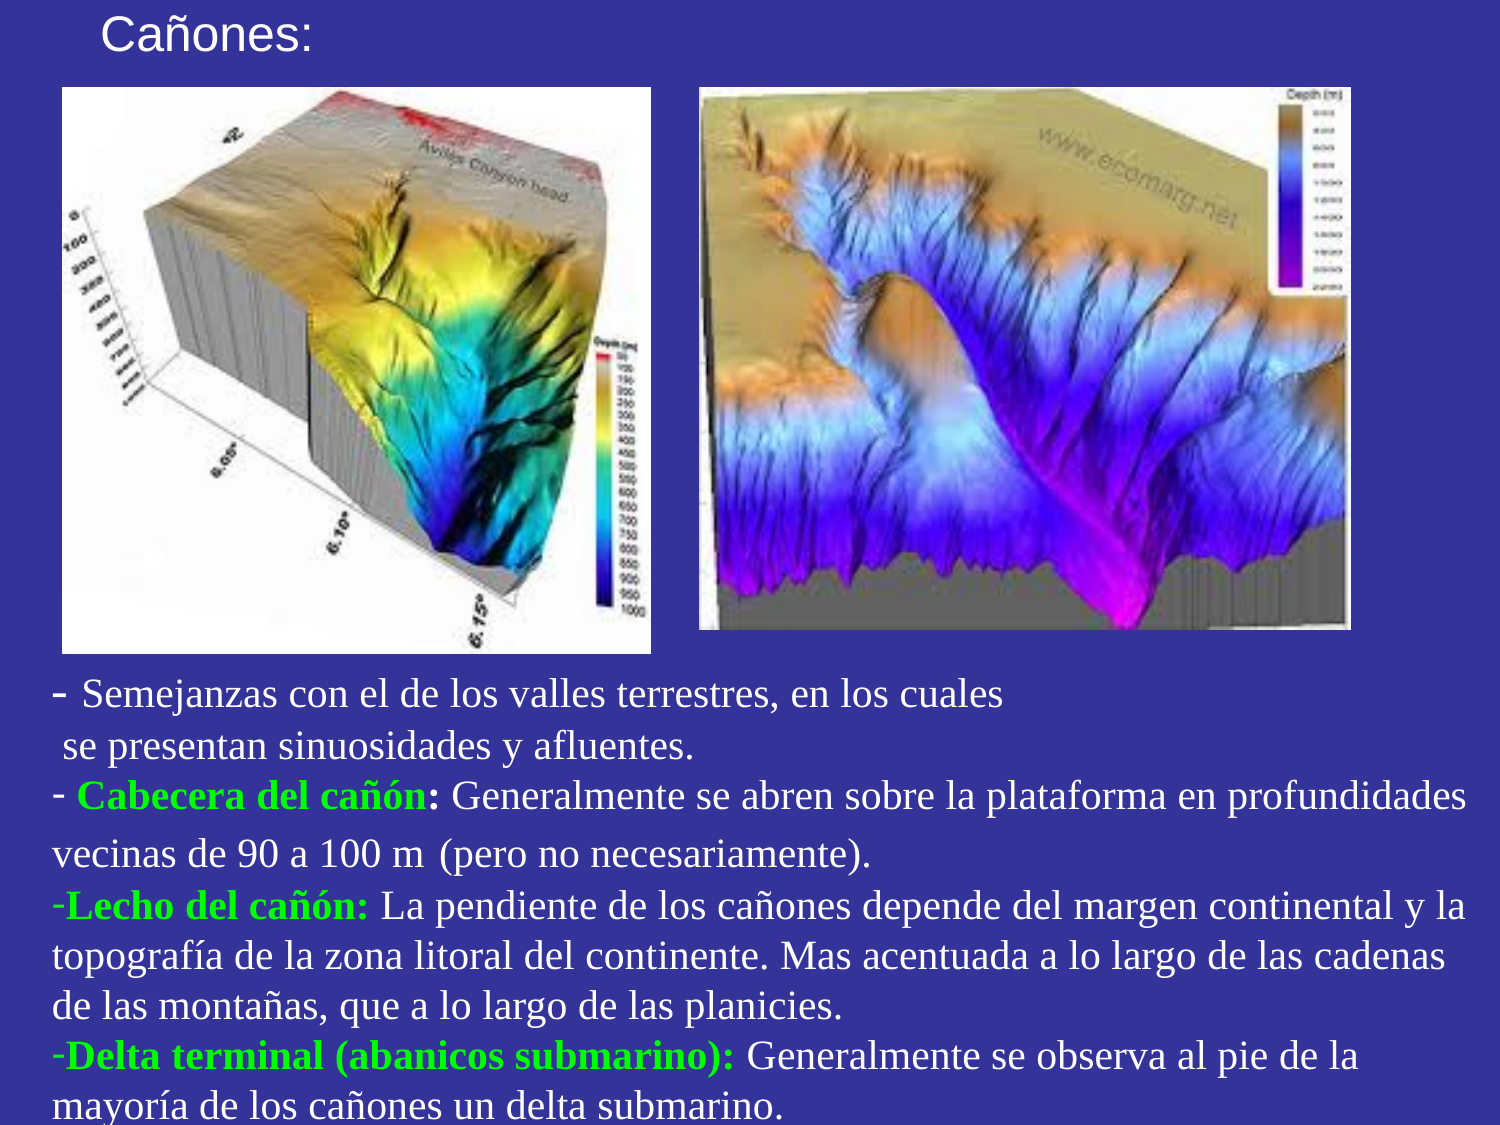

Cañones:
#
- Semejanzas con el de los valles terrestres, en los cuales
 se presentan sinuosidades y afluentes.
 Cabecera del cañón: Generalmente se abren sobre la plataforma en profundidades vecinas de 90 a 100 m (pero no necesariamente).
Lecho del cañón: La pendiente de los cañones depende del margen continental y la topografía de la zona litoral del continente. Mas acentuada a lo largo de las cadenas de las montañas, que a lo largo de las planicies.
Delta terminal (abanicos submarino): Generalmente se observa al pie de la mayoría de los cañones un delta submarino.